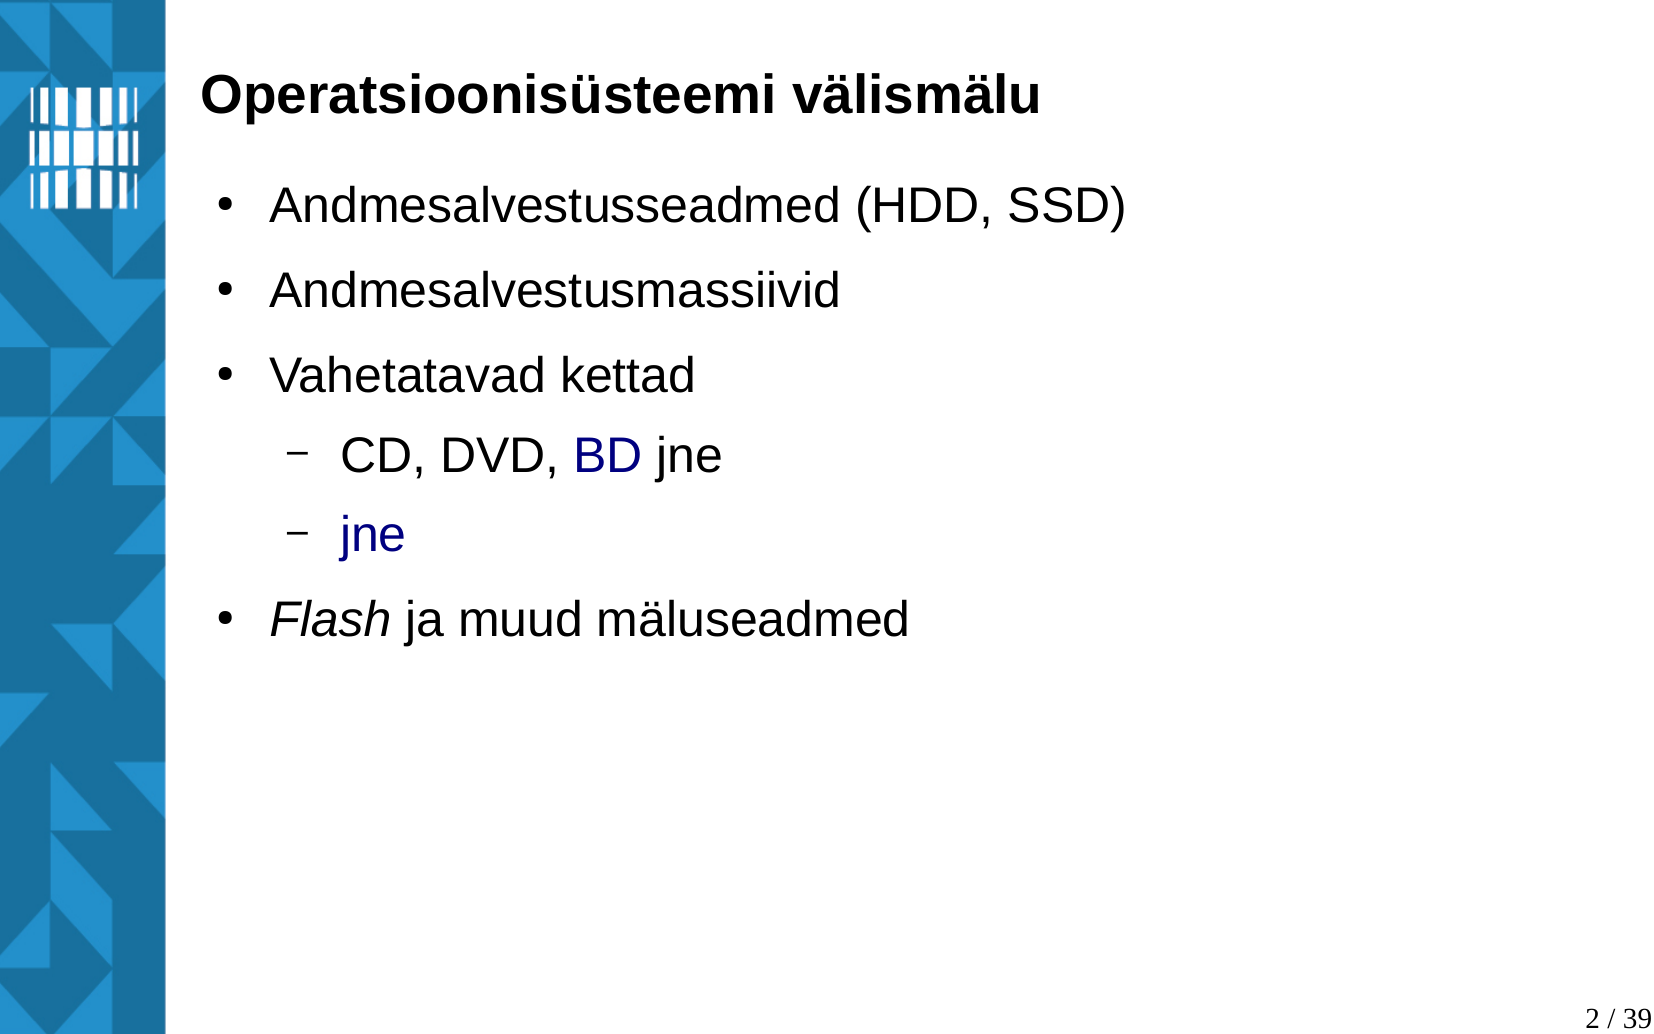

# Operatsioonisüsteemi välismälu
Andmesalvestusseadmed (HDD, SSD)
Andmesalvestusmassiivid
Vahetatavad kettad
CD, DVD, BD jne
jne
Flash ja muud mäluseadmed
2